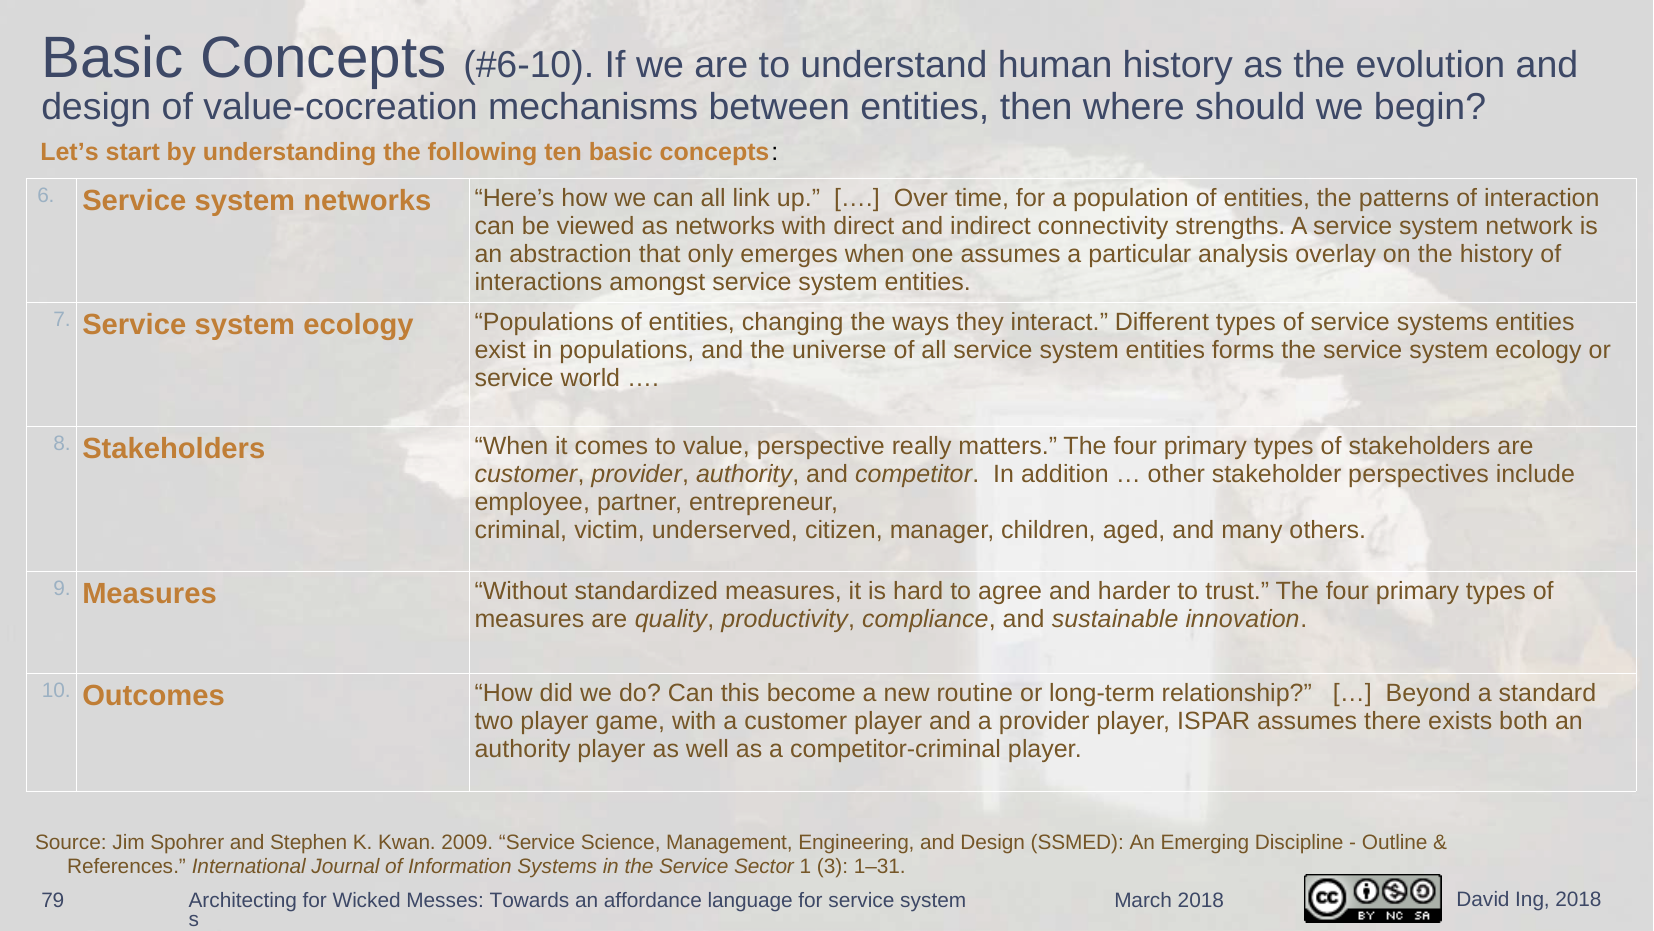

# Basic Concepts (#6-10). If we are to understand human history as the evolution and design of value-cocreation mechanisms between entities, then where should we begin?
Let’s start by understanding the following ten basic concepts:
| 6. | Service system networks | “Here’s how we can all link up.” [….] Over time, for a population of entities, the patterns of interaction can be viewed as networks with direct and indirect connectivity strengths. A service system network is an abstraction that only emerges when one assumes a particular analysis overlay on the history of interactions amongst service system entities. |
| --- | --- | --- |
| 7. | Service system ecology | “Populations of entities, changing the ways they interact.” Different types of service systems entities exist in populations, and the universe of all service system entities forms the service system ecology or service world …. |
| 8. | Stakeholders | “When it comes to value, perspective really matters.” The four primary types of stakeholders are customer, provider, authority, and competitor. In addition … other stakeholder perspectives include employee, partner, entrepreneur, criminal, victim, underserved, citizen, manager, children, aged, and many others. |
| 9. | Measures | “Without standardized measures, it is hard to agree and harder to trust.” The four primary types of measures are quality, productivity, compliance, and sustainable innovation. |
| 10. | Outcomes | “How did we do? Can this become a new routine or long-term relationship?” […] Beyond a standard two player game, with a customer player and a provider player, ISPAR assumes there exists both an authority player as well as a competitor-criminal player. |
Source: Jim Spohrer and Stephen K. Kwan. 2009. “Service Science, Management, Engineering, and Design (SSMED): An Emerging Discipline - Outline & References.” International Journal of Information Systems in the Service Sector 1 (3): 1–31.
Architecting for Wicked Messes: Towards an affordance language for service systems
March 2018
79